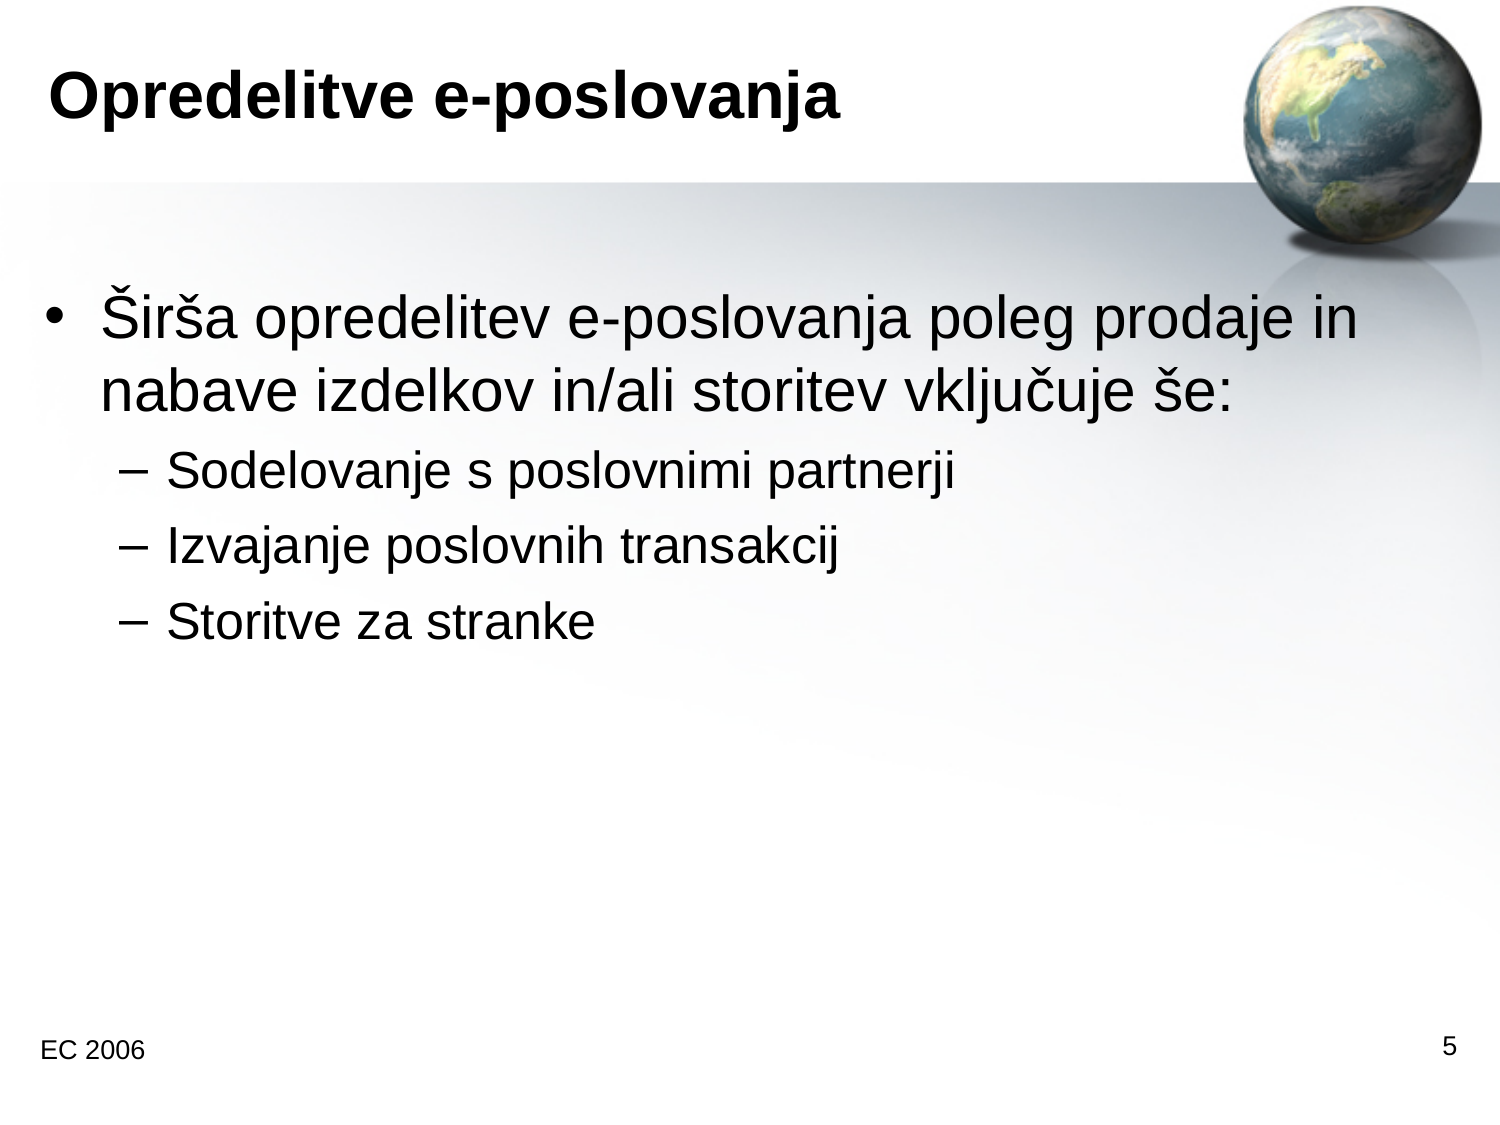

# Opredelitve e-poslovanja
Širša opredelitev e-poslovanja poleg prodaje in nabave izdelkov in/ali storitev vključuje še:
Sodelovanje s poslovnimi partnerji
Izvajanje poslovnih transakcij
Storitve za stranke
EC 2006